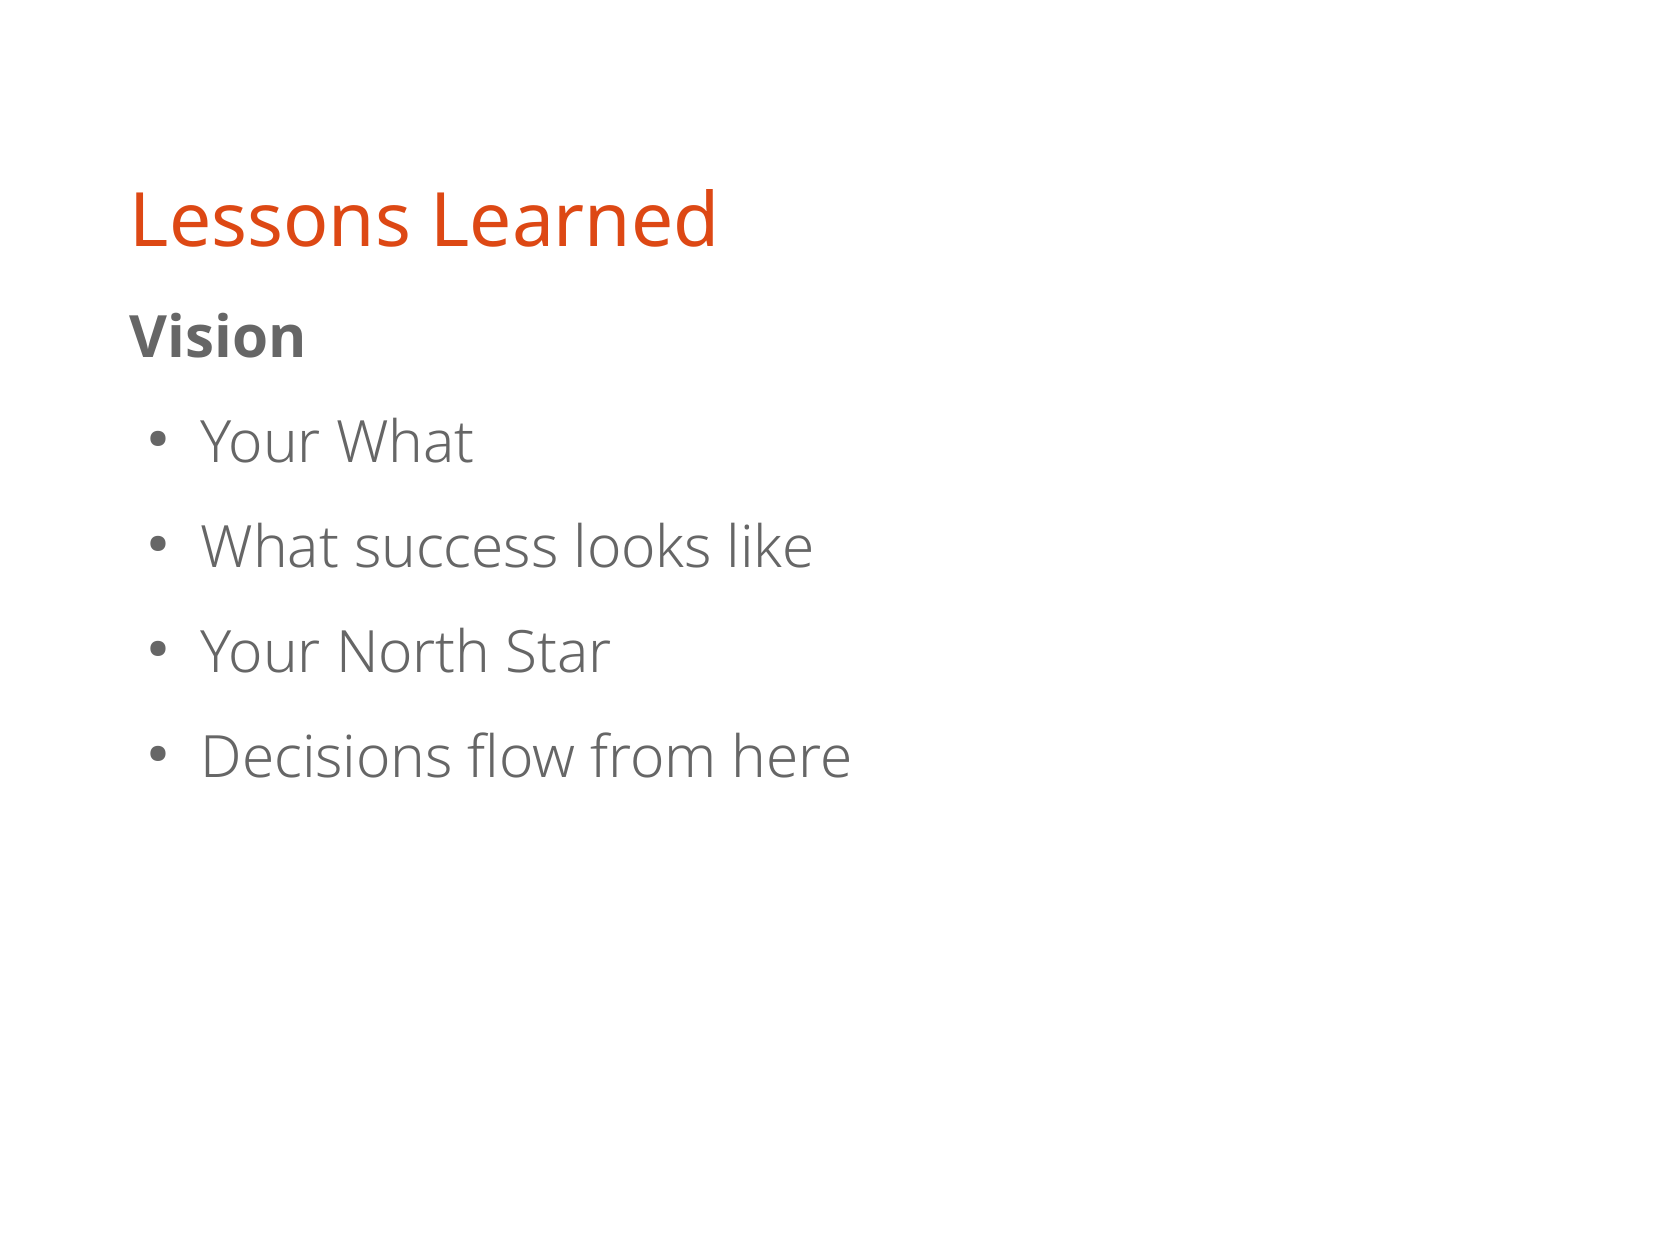

# Lessons Learned
Vision
Your What
What success looks like
Your North Star
Decisions flow from here